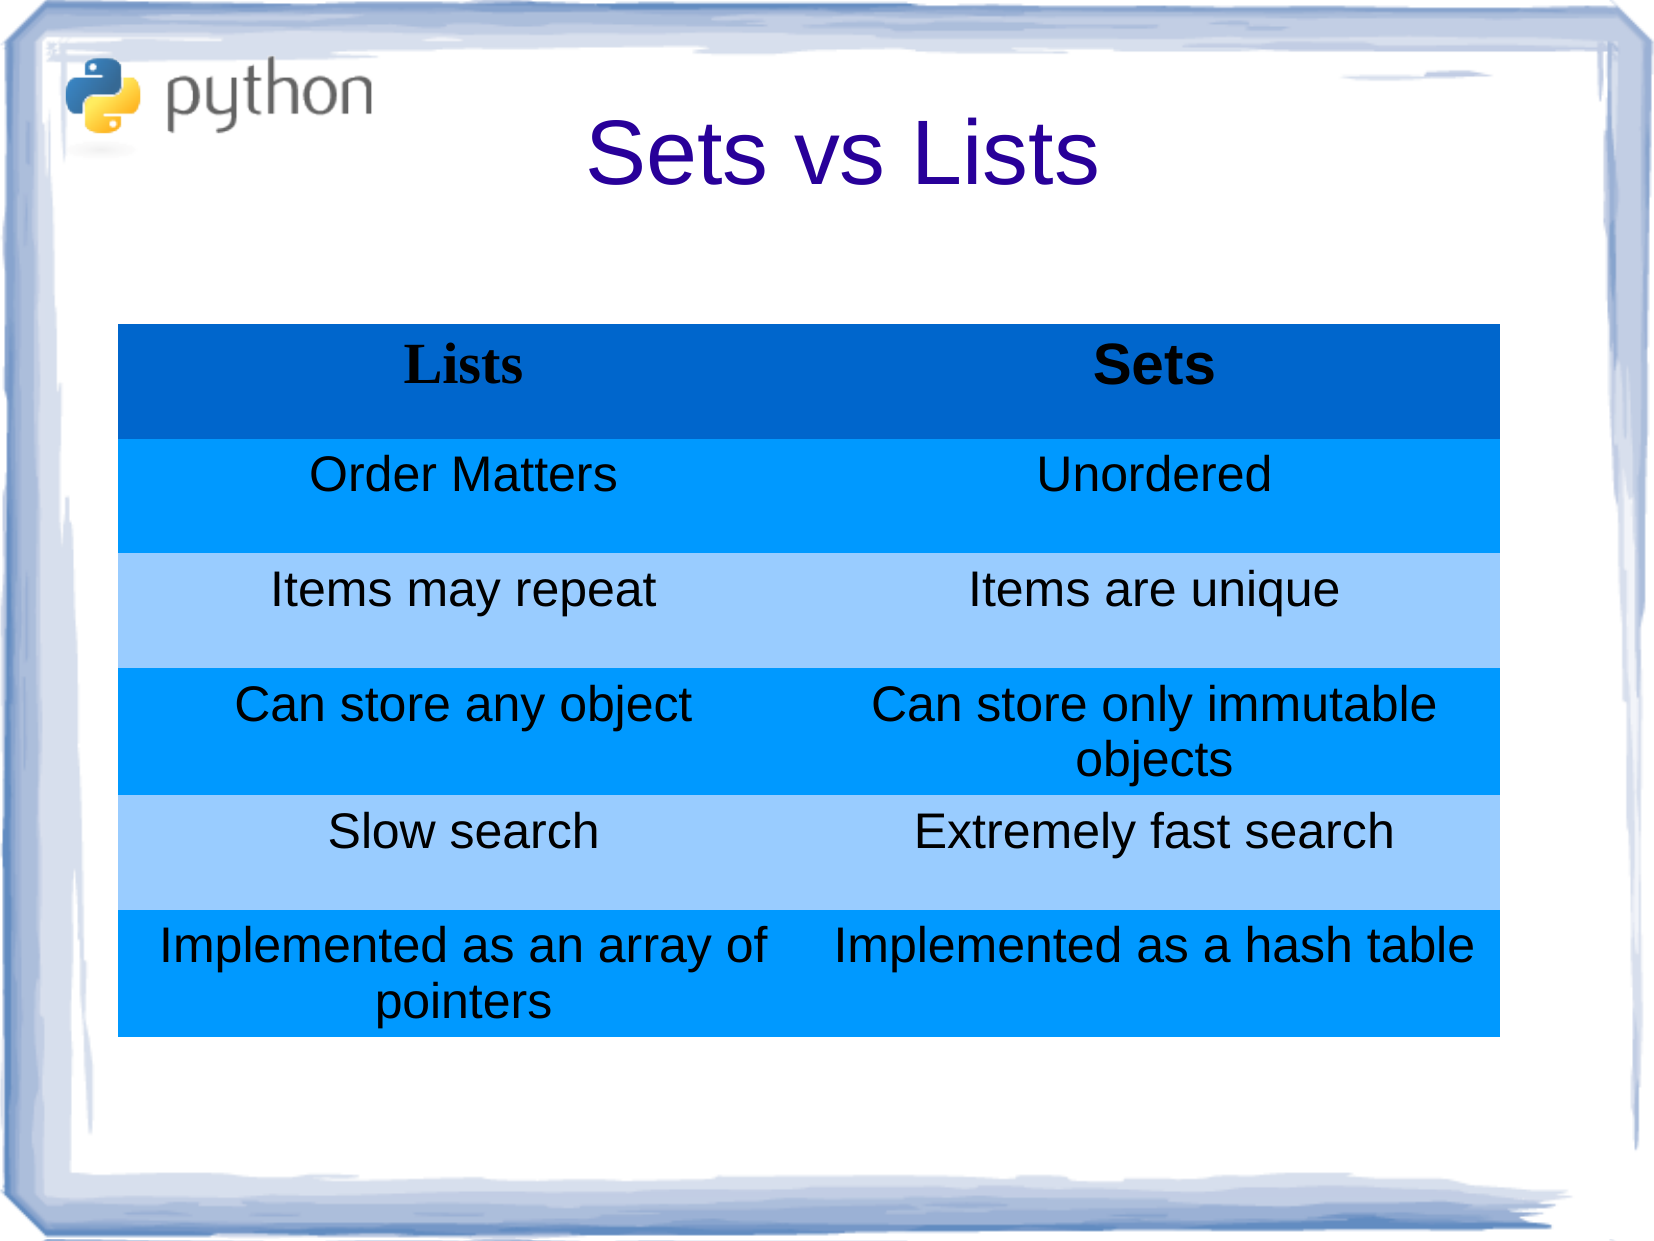

# Sets vs Lists
| Lists | Sets |
| --- | --- |
| Order Matters | Unordered |
| Items may repeat | Items are unique |
| Can store any object | Can store only immutable objects |
| Slow search | Extremely fast search |
| Implemented as an array of pointers | Implemented as a hash table |